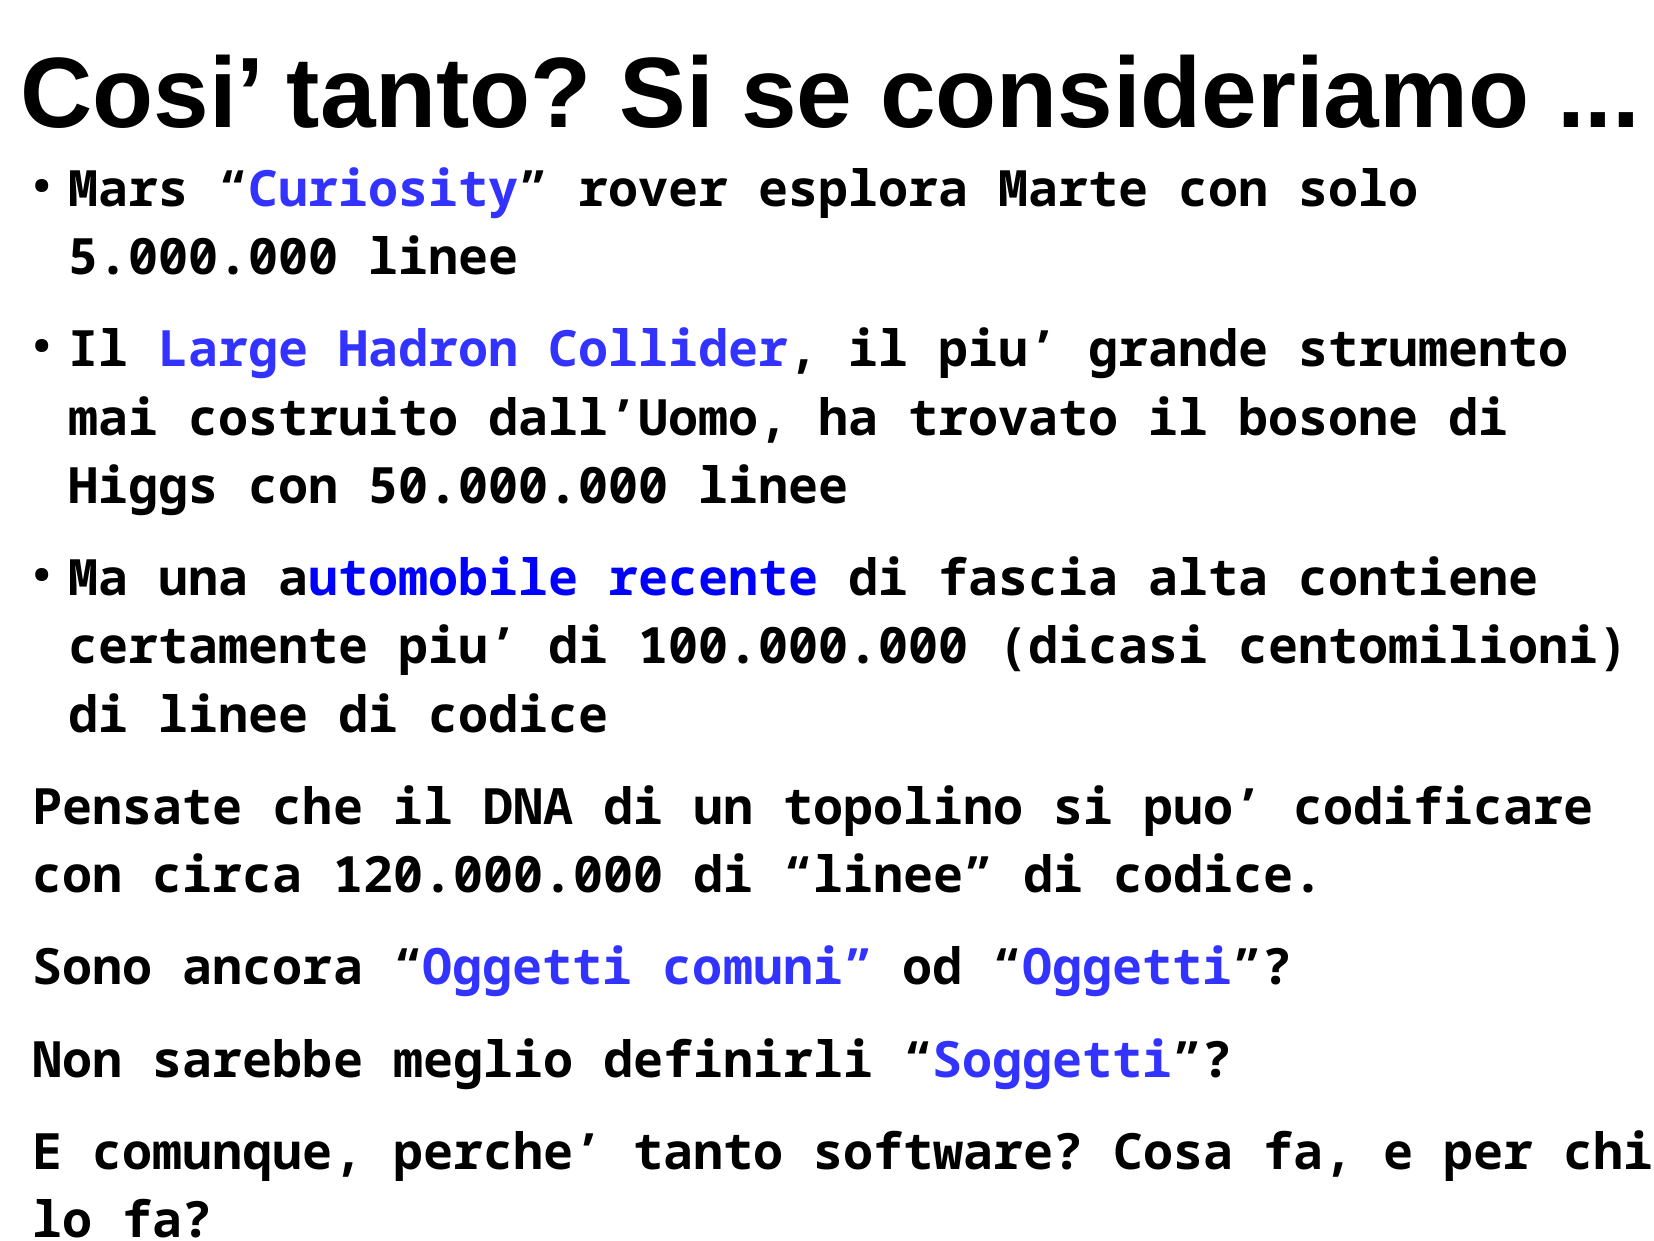

Cosi’ tanto? Si se consideriamo ...
#
Mars “Curiosity” rover esplora Marte con solo 5.000.000 linee
Il Large Hadron Collider, il piu’ grande strumento mai costruito dall’Uomo, ha trovato il bosone di Higgs con 50.000.000 linee
Ma una automobile recente di fascia alta contiene certamente piu’ di 100.000.000 (dicasi centomilioni) di linee di codice
Pensate che il DNA di un topolino si puo’ codificare con circa 120.000.000 di “linee” di codice.
Sono ancora “Oggetti comuni” od “Oggetti”?
Non sarebbe meglio definirli “Soggetti”?
E comunque, perche’ tanto software? Cosa fa, e per chi lo fa?